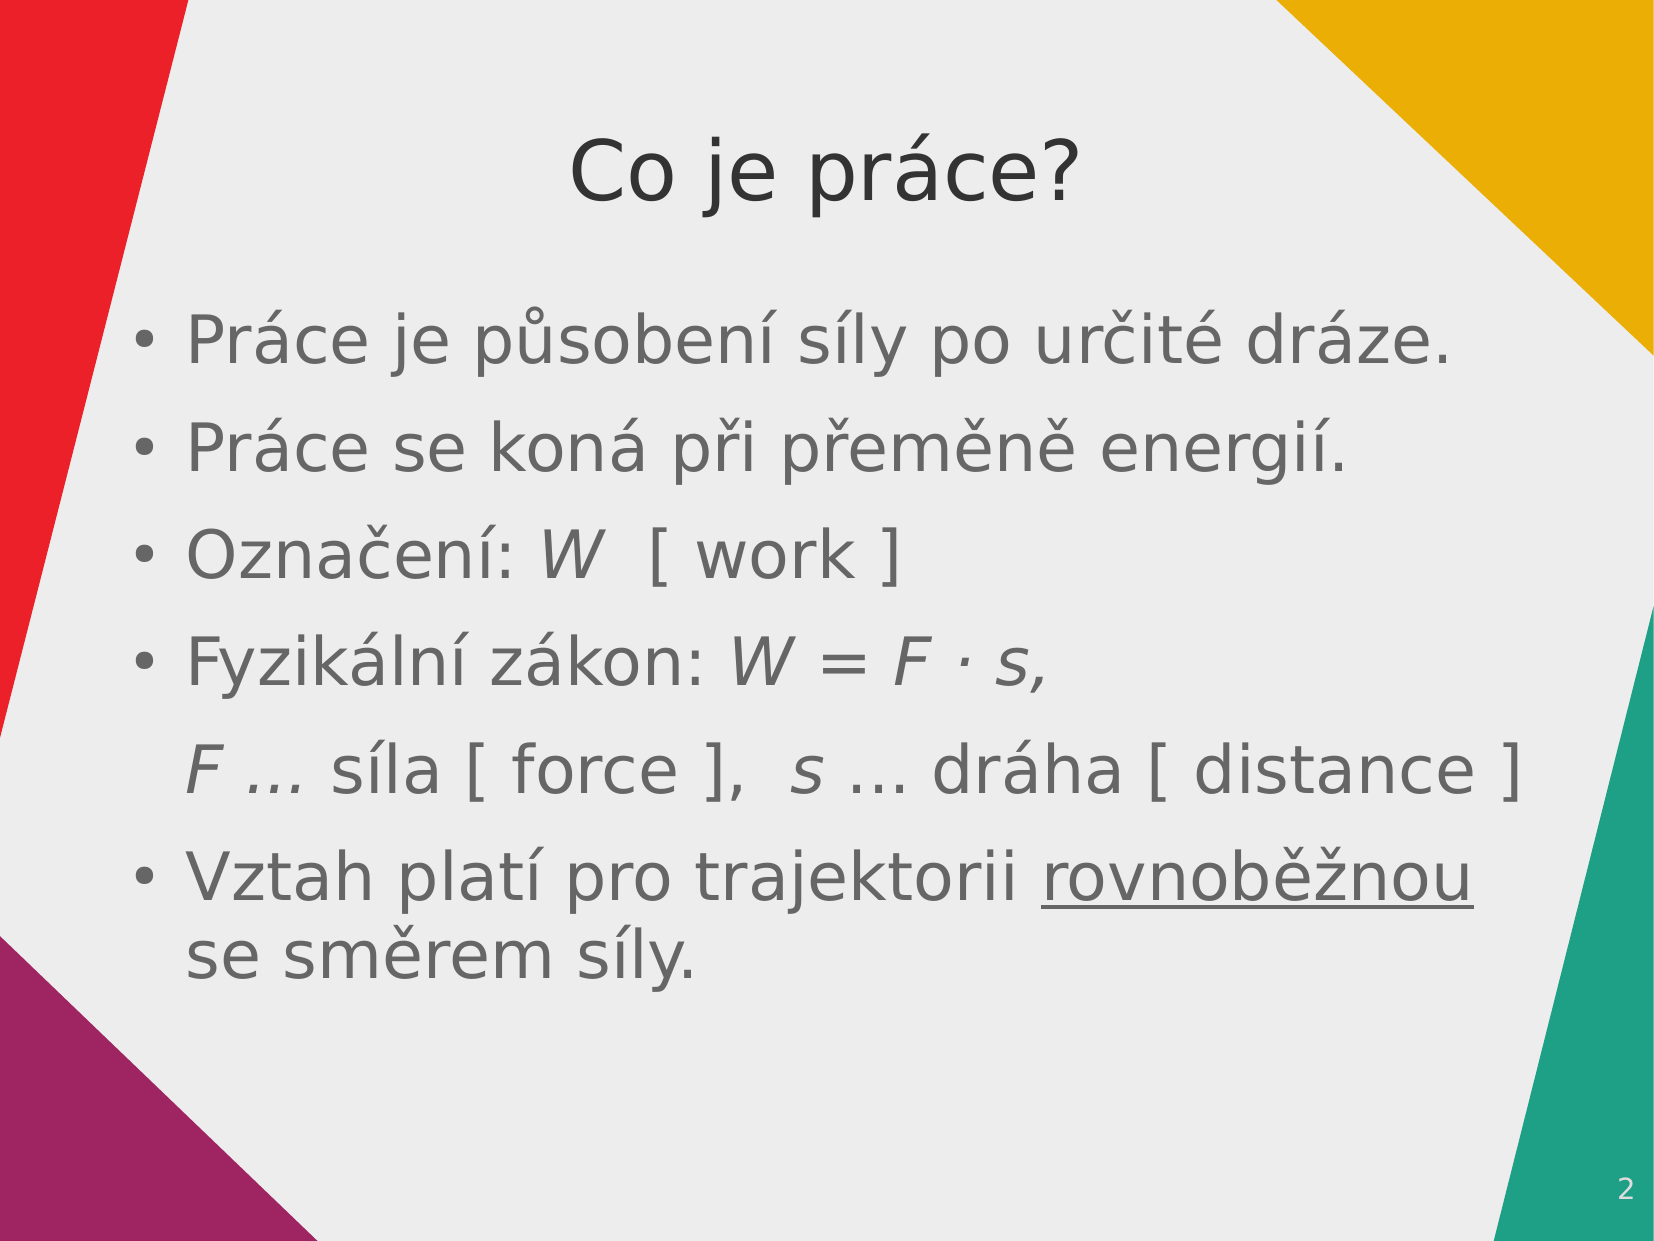

# Co je práce?
Práce je působení síly po určité dráze.
Práce se koná při přeměně energií.
Označení: W [ work ]
Fyzikální zákon: W = F · s,
F ... síla [ force ], s ... dráha [ distance ]
Vztah platí pro trajektorii rovnoběžnou se směrem síly.
2